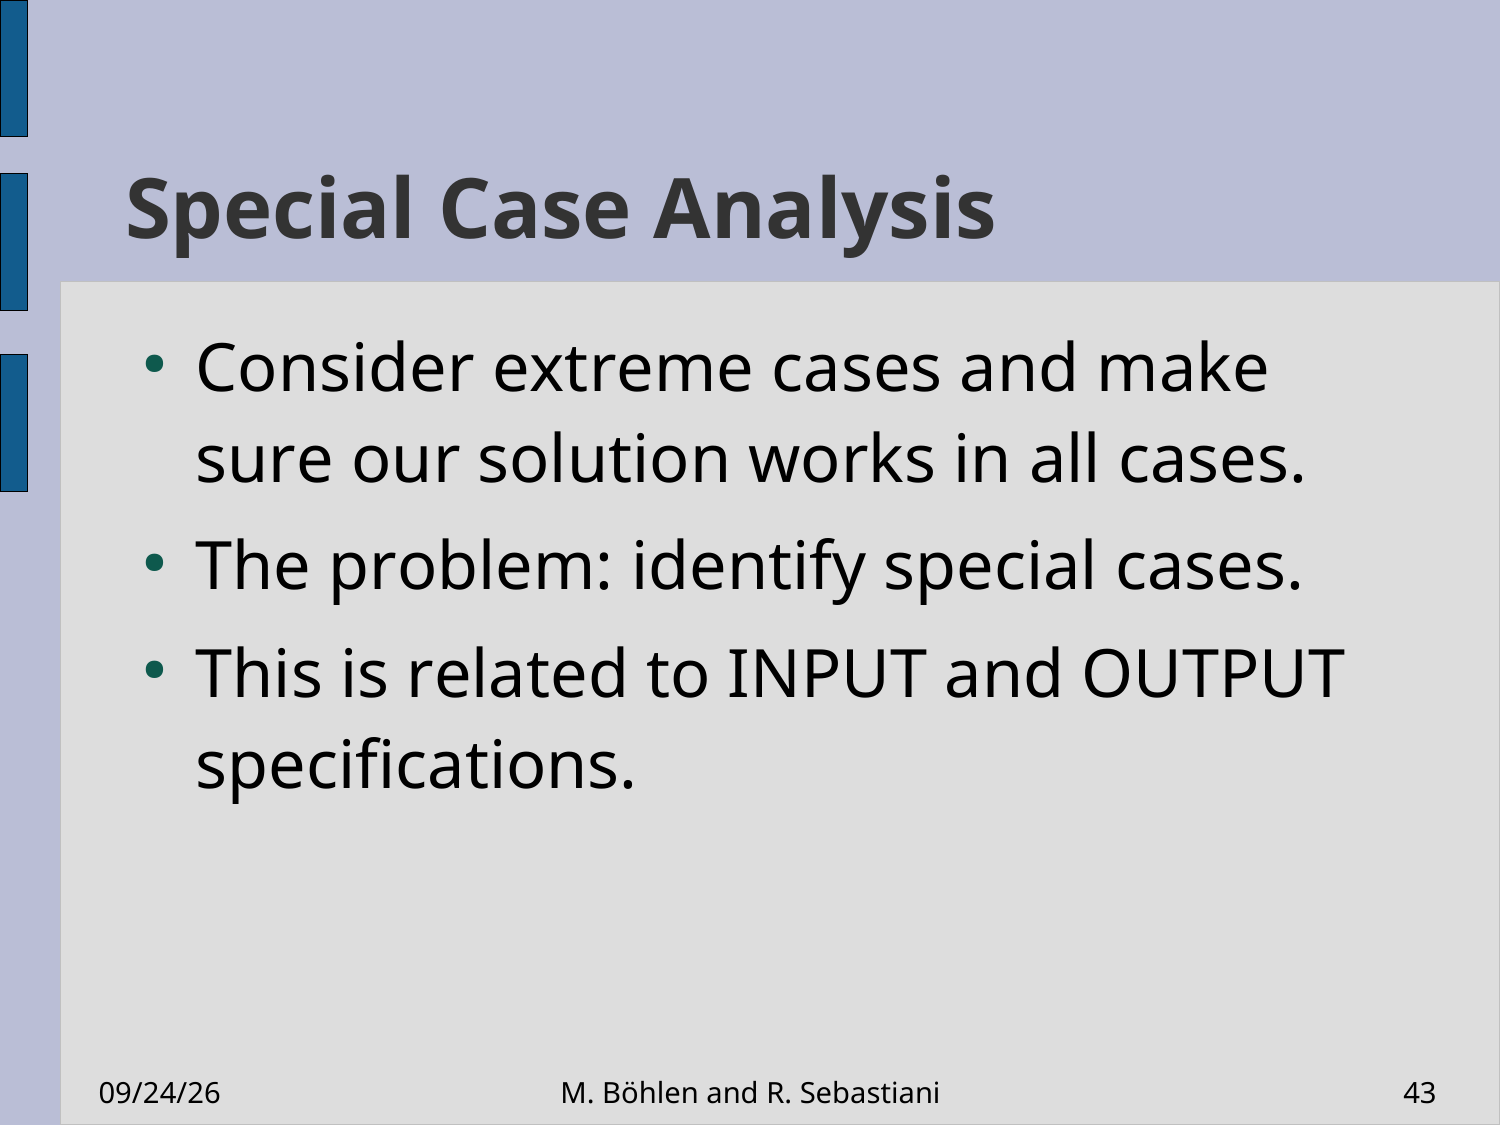

# Special Case Analysis
Consider extreme cases and make sure our solution works in all cases.
The problem: identify special cases.
This is related to INPUT and OUTPUT specifications.
M. Böhlen and R. Sebastiani
43